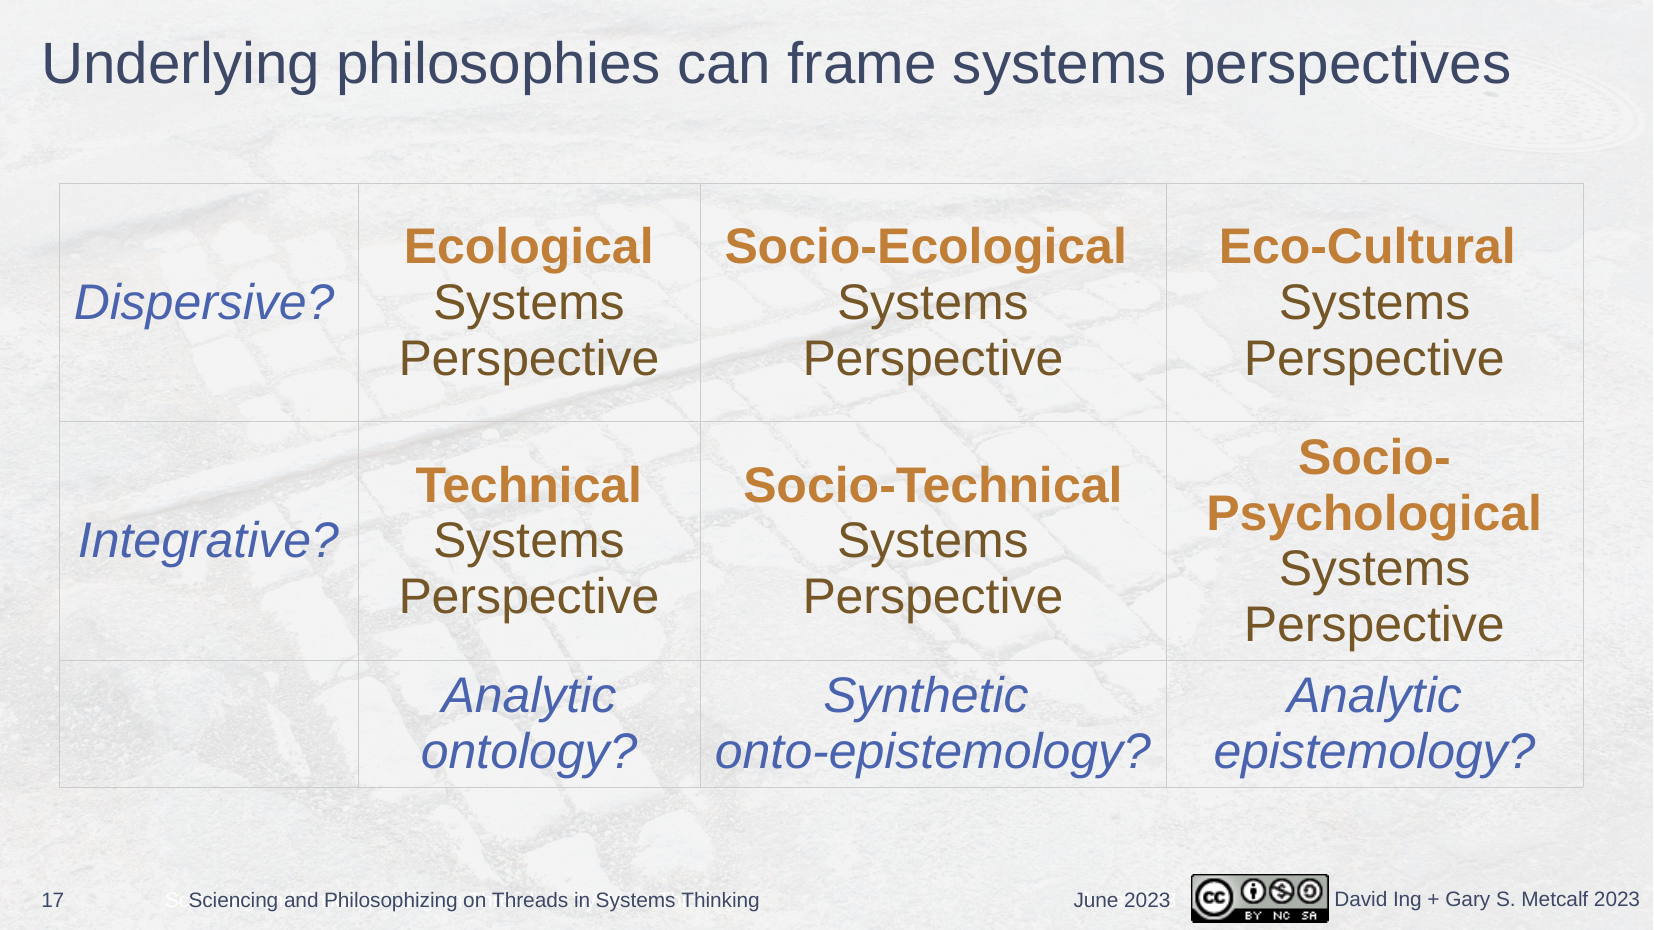

# Underlying philosophies can frame systems perspectives
| Dispersive? | Ecological Systems Perspective | Socio-Ecological Systems Perspective | Eco-Cultural Systems Perspective |
| --- | --- | --- | --- |
| Integrative? | Technical Systems Perspective | Socio-Technical Systems Perspective | Socio-Psychological Systems Perspective |
| | Analytic ontology? | Synthetic onto-epistemology? | Analytic epistemology? |
Sciencing and Philosophizing on Threads in Systems Thinking
June 2023